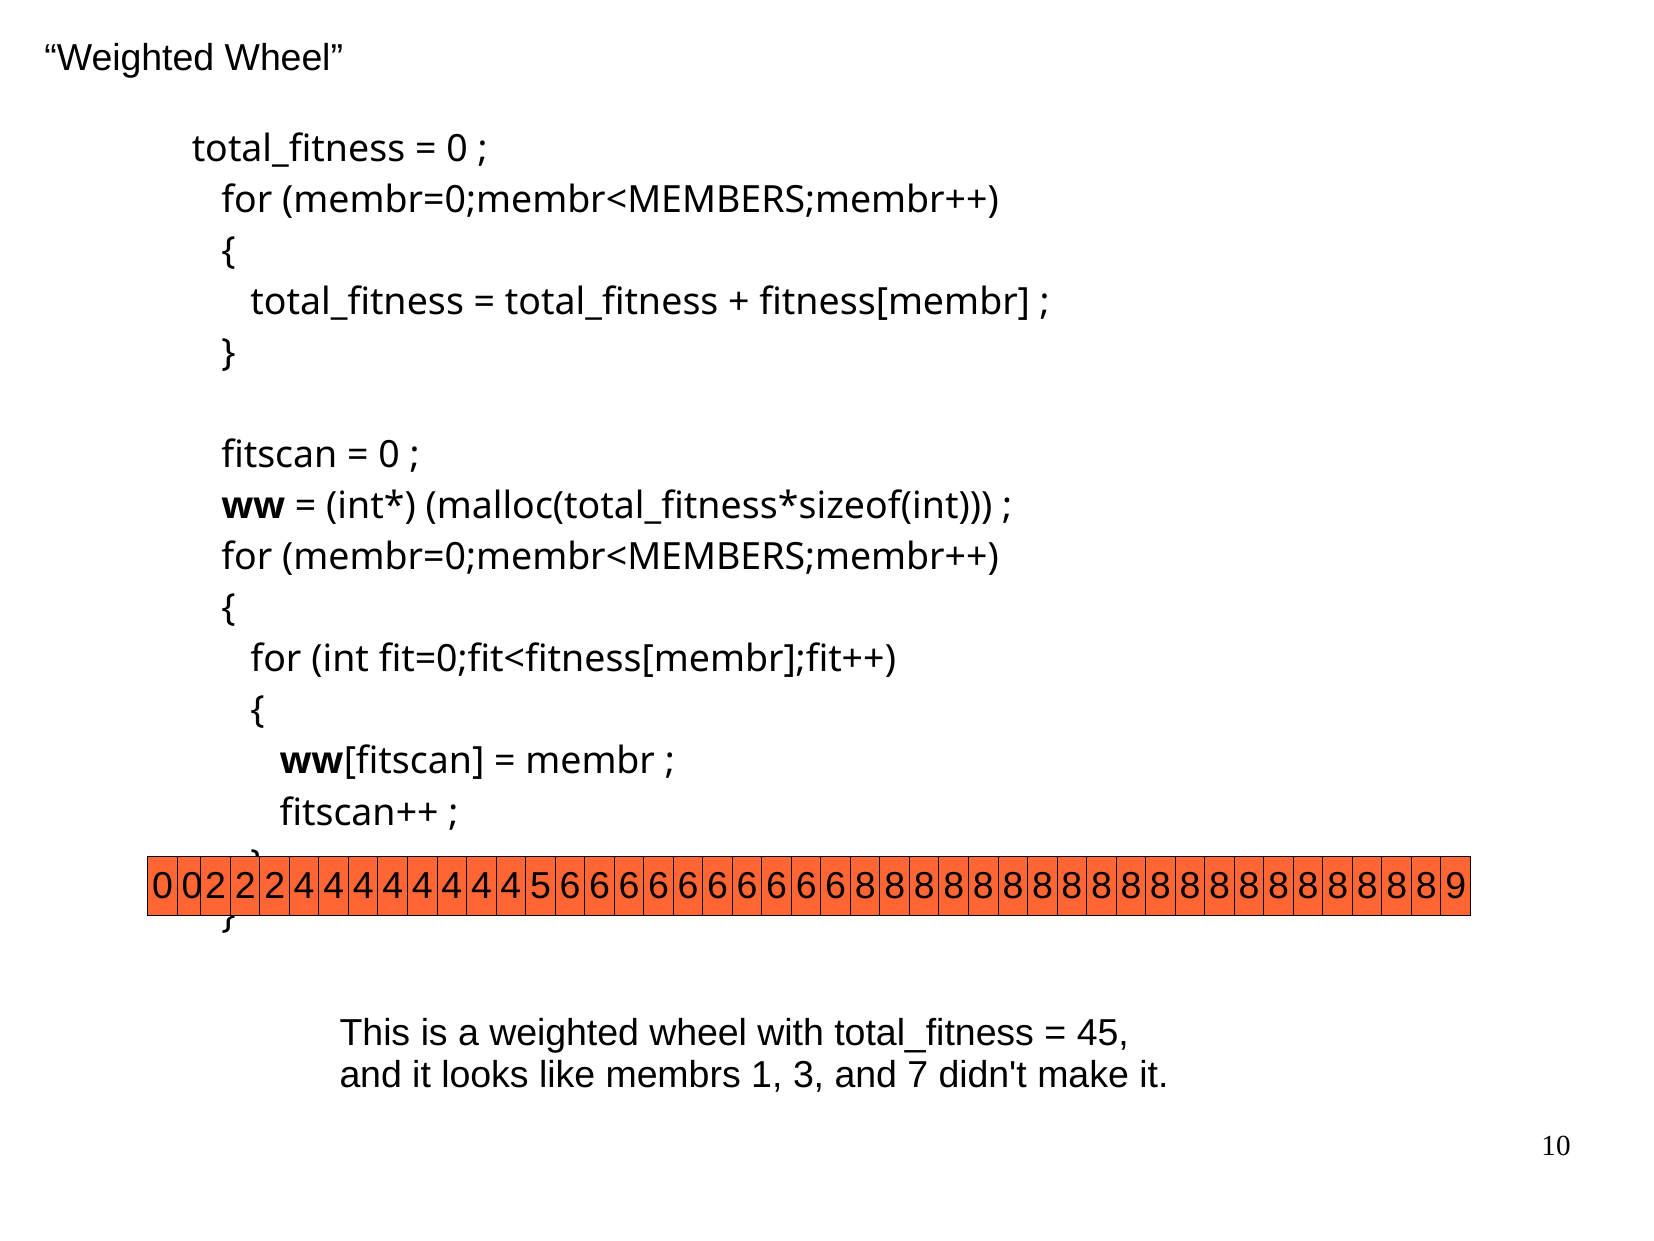

“Weighted Wheel”
total_fitness = 0 ;
 for (membr=0;membr<MEMBERS;membr++)
 {
 total_fitness = total_fitness + fitness[membr] ;
 }
 fitscan = 0 ;
 ww = (int*) (malloc(total_fitness*sizeof(int))) ;
 for (membr=0;membr<MEMBERS;membr++)
 {
 for (int fit=0;fit<fitness[membr];fit++)
 {
 ww[fitscan] = membr ;
 fitscan++ ;
 }
 }
0
0
2
2
2
4
4
4
4
4
4
4
4
5
6
6
6
6
6
6
6
6
6
6
8
8
8
8
8
8
8
8
8
8
8
8
8
8
8
8
8
8
8
8
9
This is a weighted wheel with total_fitness = 45,
and it looks like membrs 1, 3, and 7 didn't make it.
10